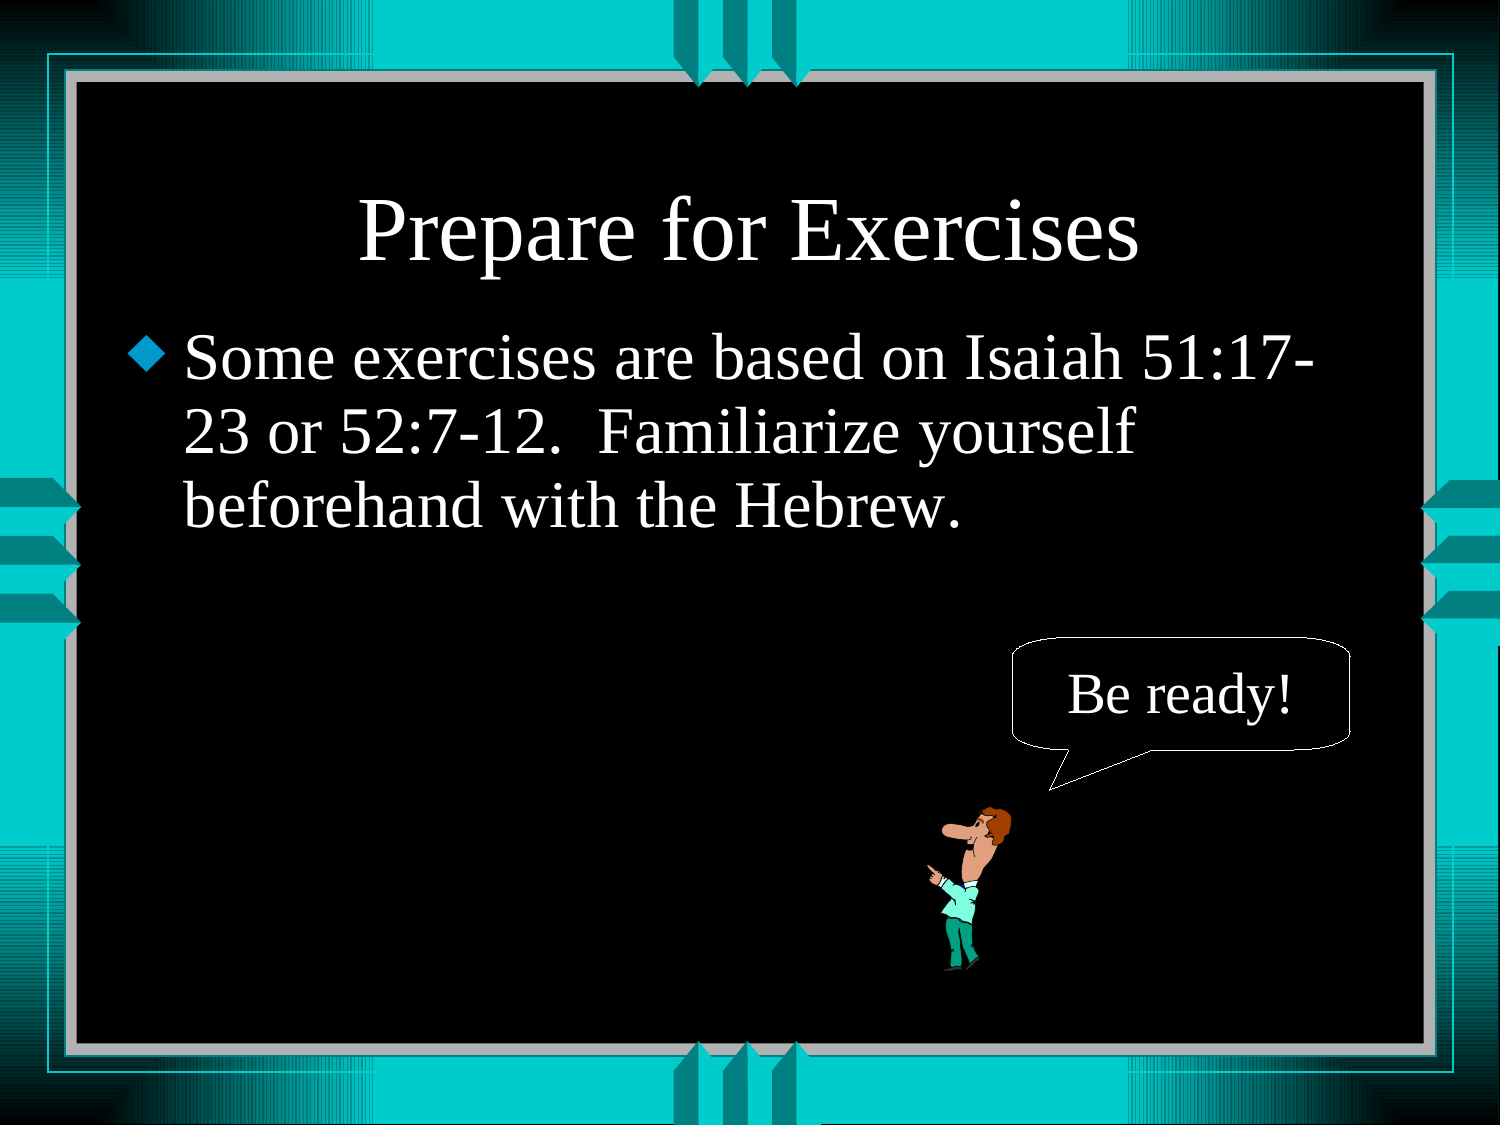

# Prepare for Exercises
Some exercises are based on Isaiah 51:17-23 or 52:7-12. Familiarize yourself beforehand with the Hebrew.
Be ready!